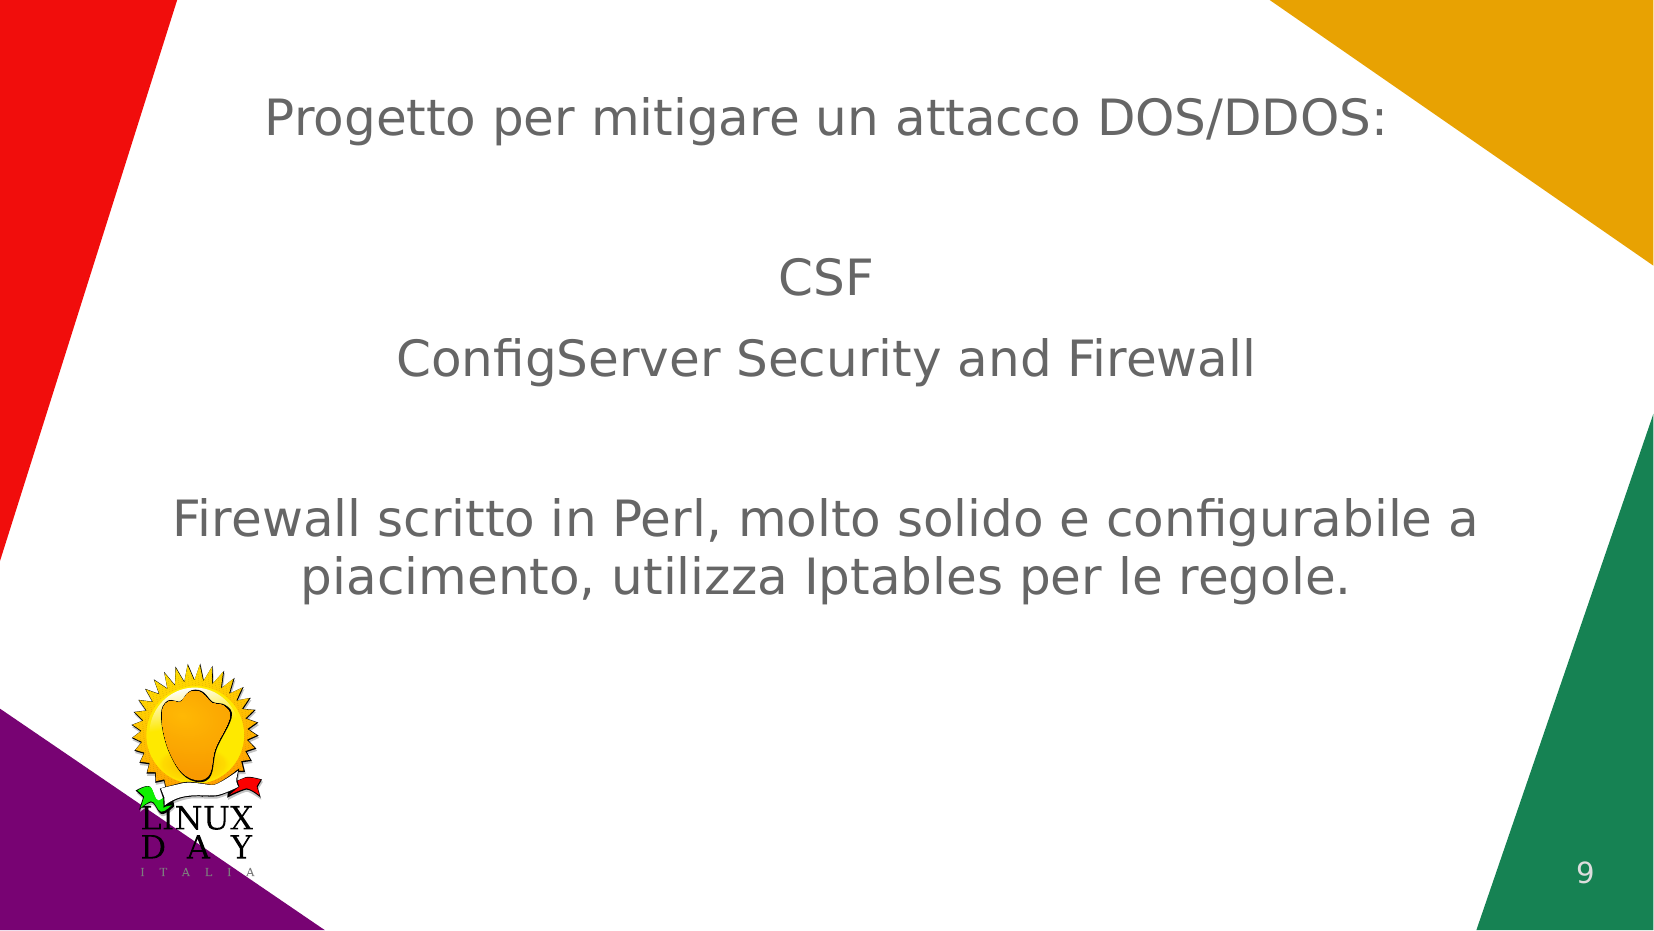

# Progetto per mitigare un attacco DOS/DDOS:
CSF
ConfigServer Security and Firewall
Firewall scritto in Perl, molto solido e configurabile a piacimento, utilizza Iptables per le regole.
9